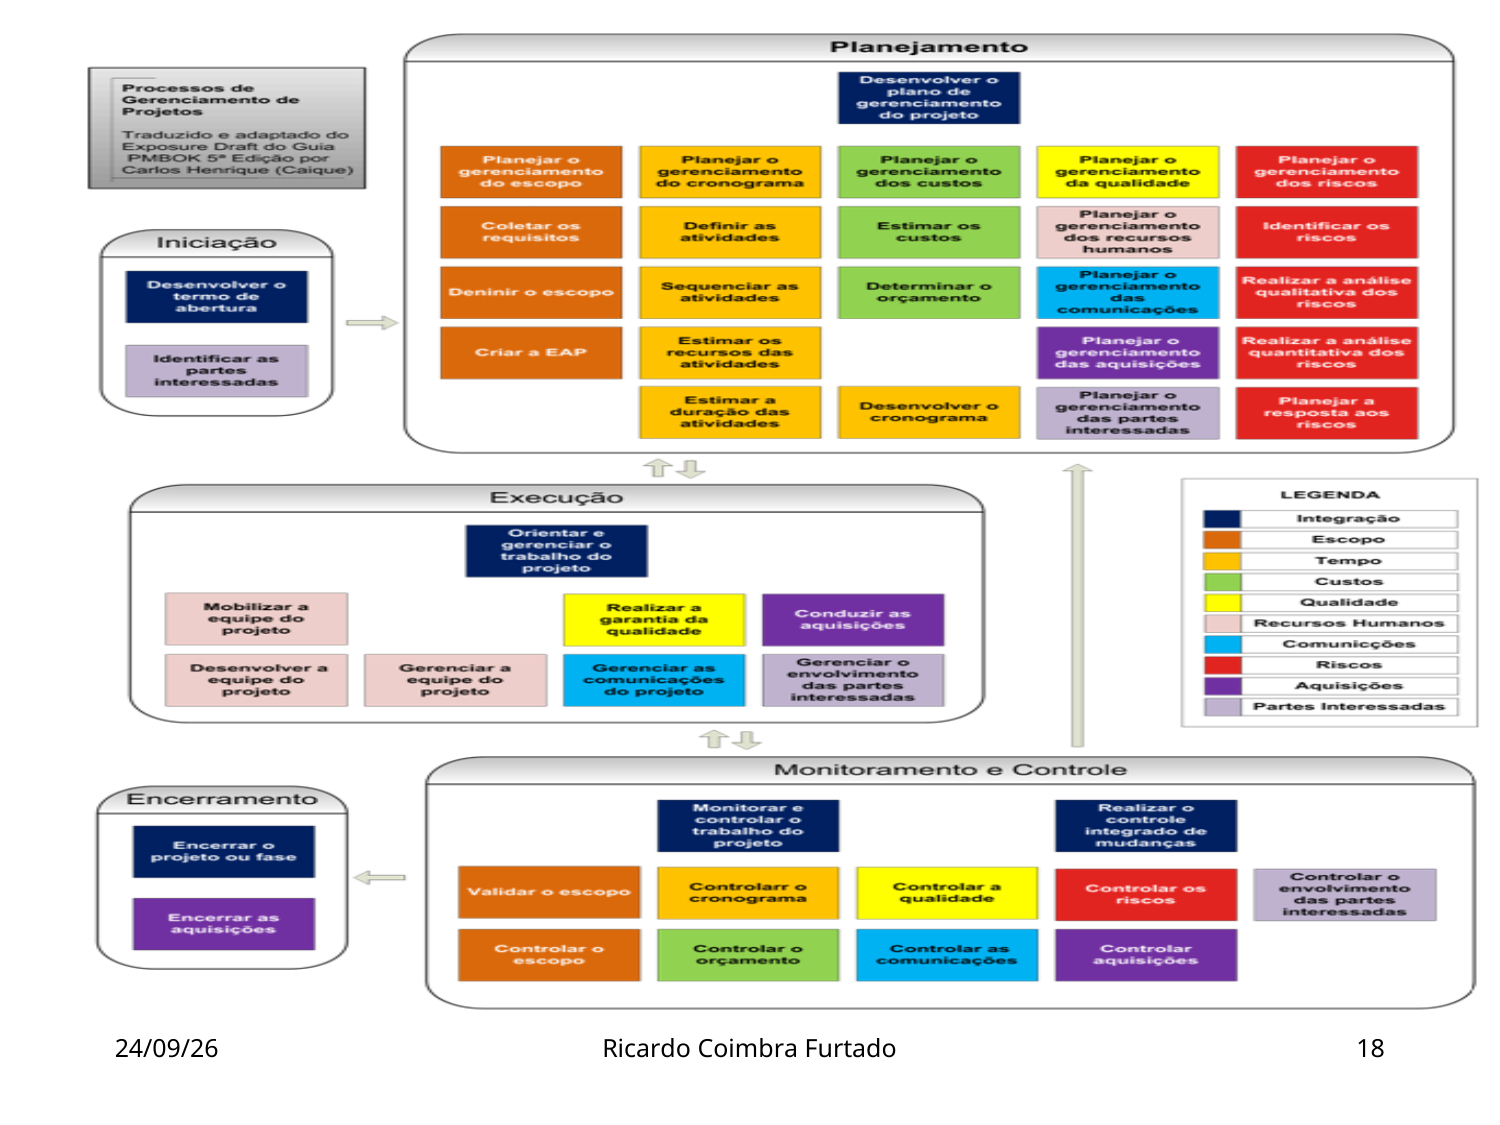

# Fases do Projeto - Processos
Planejamento
Iniciação
Execução
 controle
Encerramento
Ricardo Coimbra Furtado